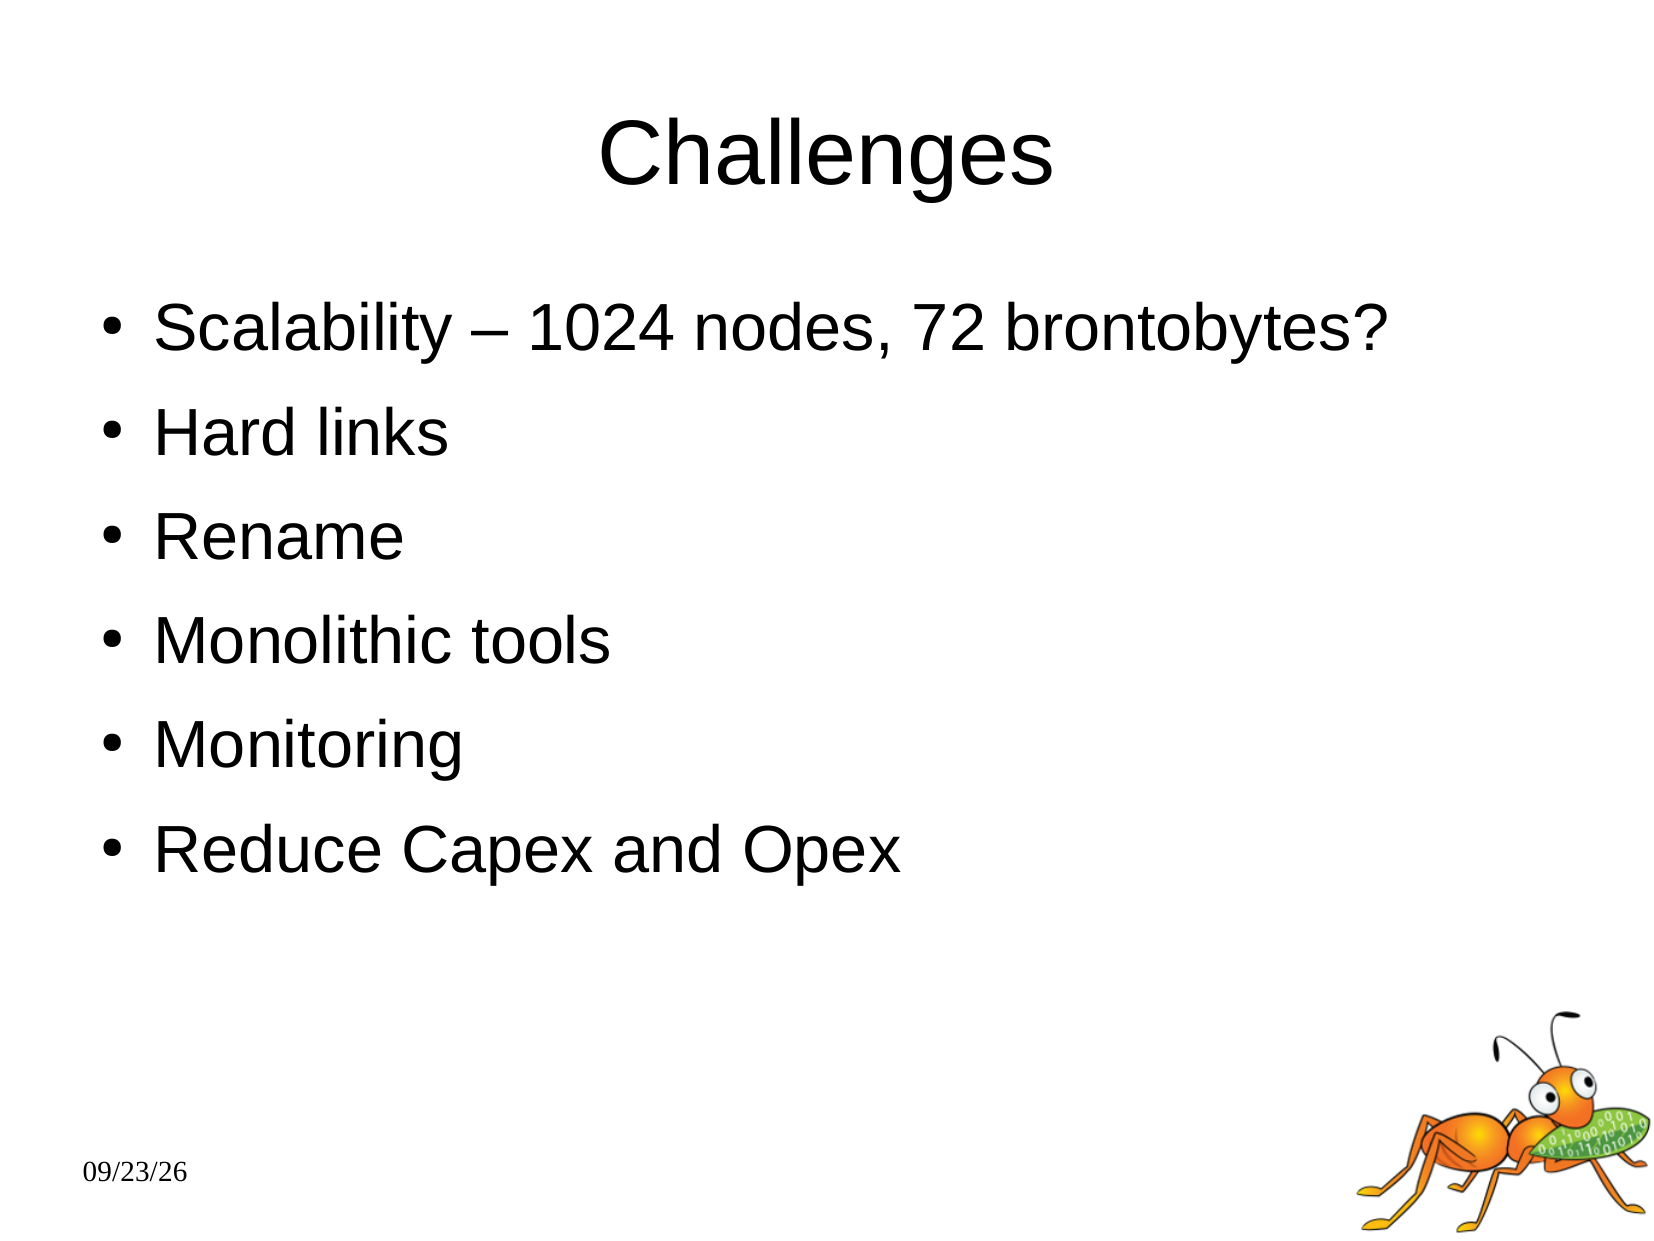

# Challenges
Scalability – 1024 nodes, 72 brontobytes?
Hard links
Rename
Monolithic tools
Monitoring
Reduce Capex and Opex